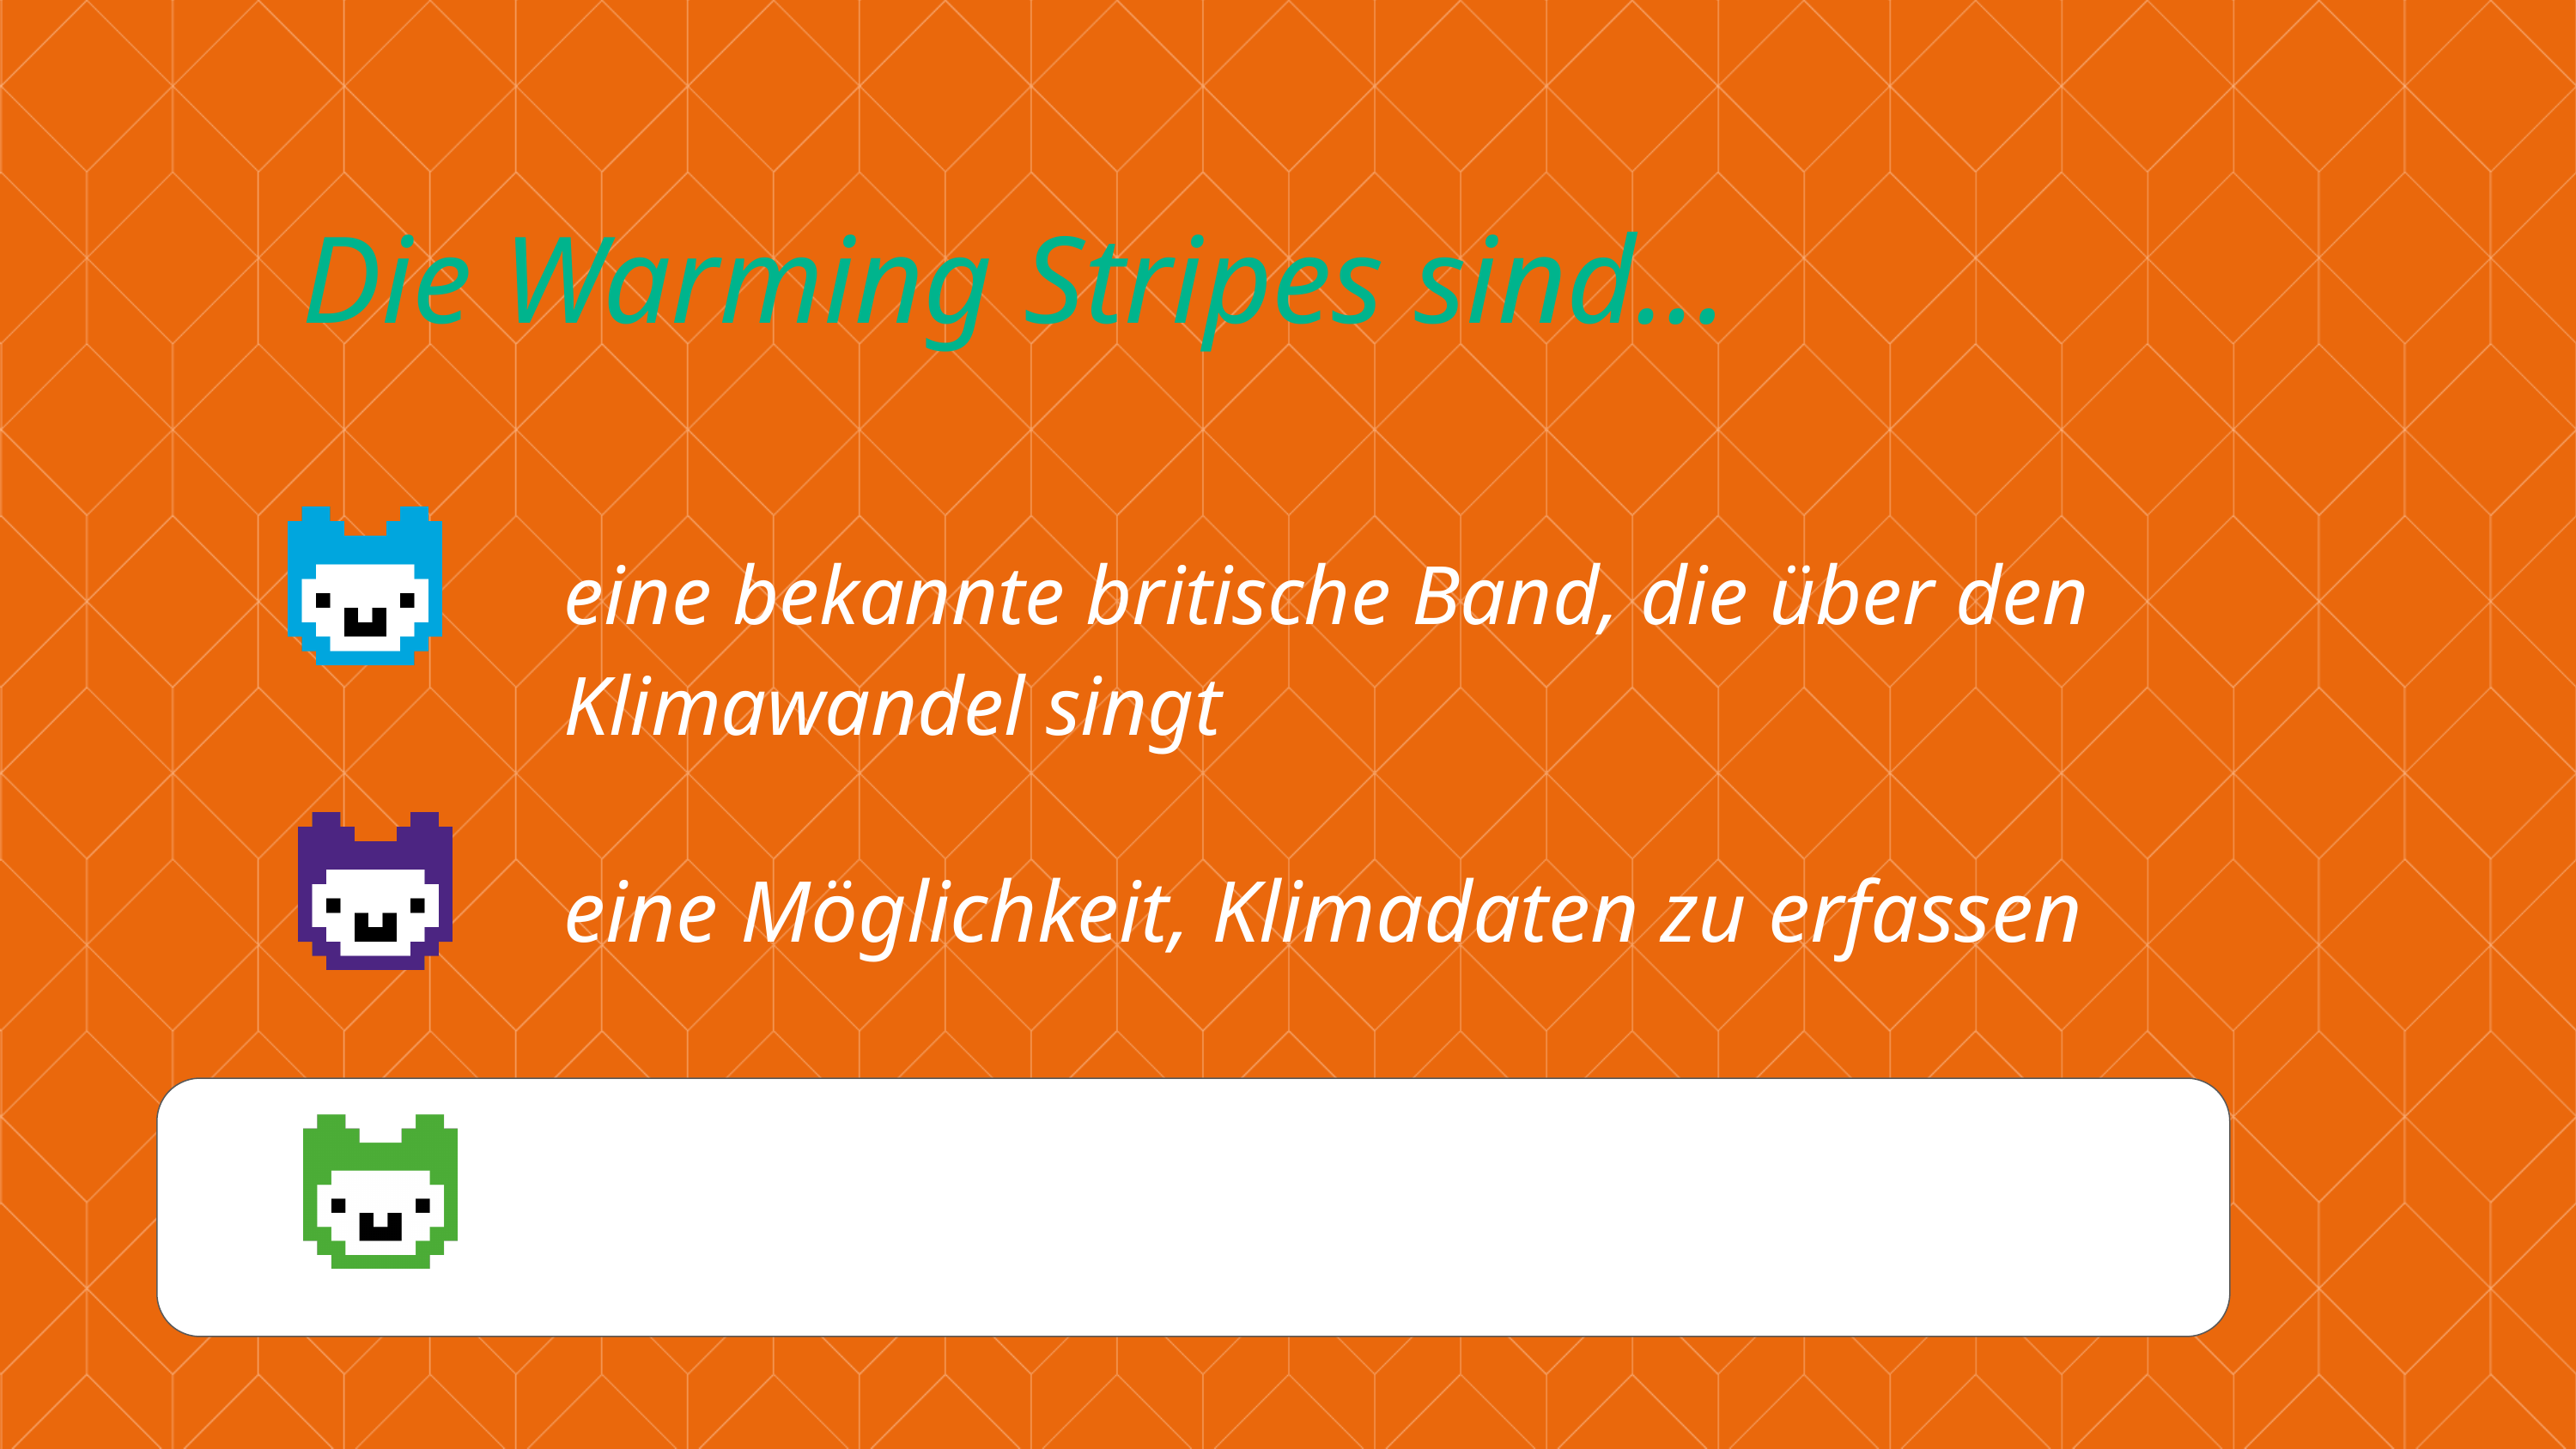

Die Warming Stripes sind…
eine bekannte britische Band, die über den Klimawandel singt
eine Möglichkeit, Klimadaten zu erfassen
eine international bekannte Visualisierung des Klimawandels